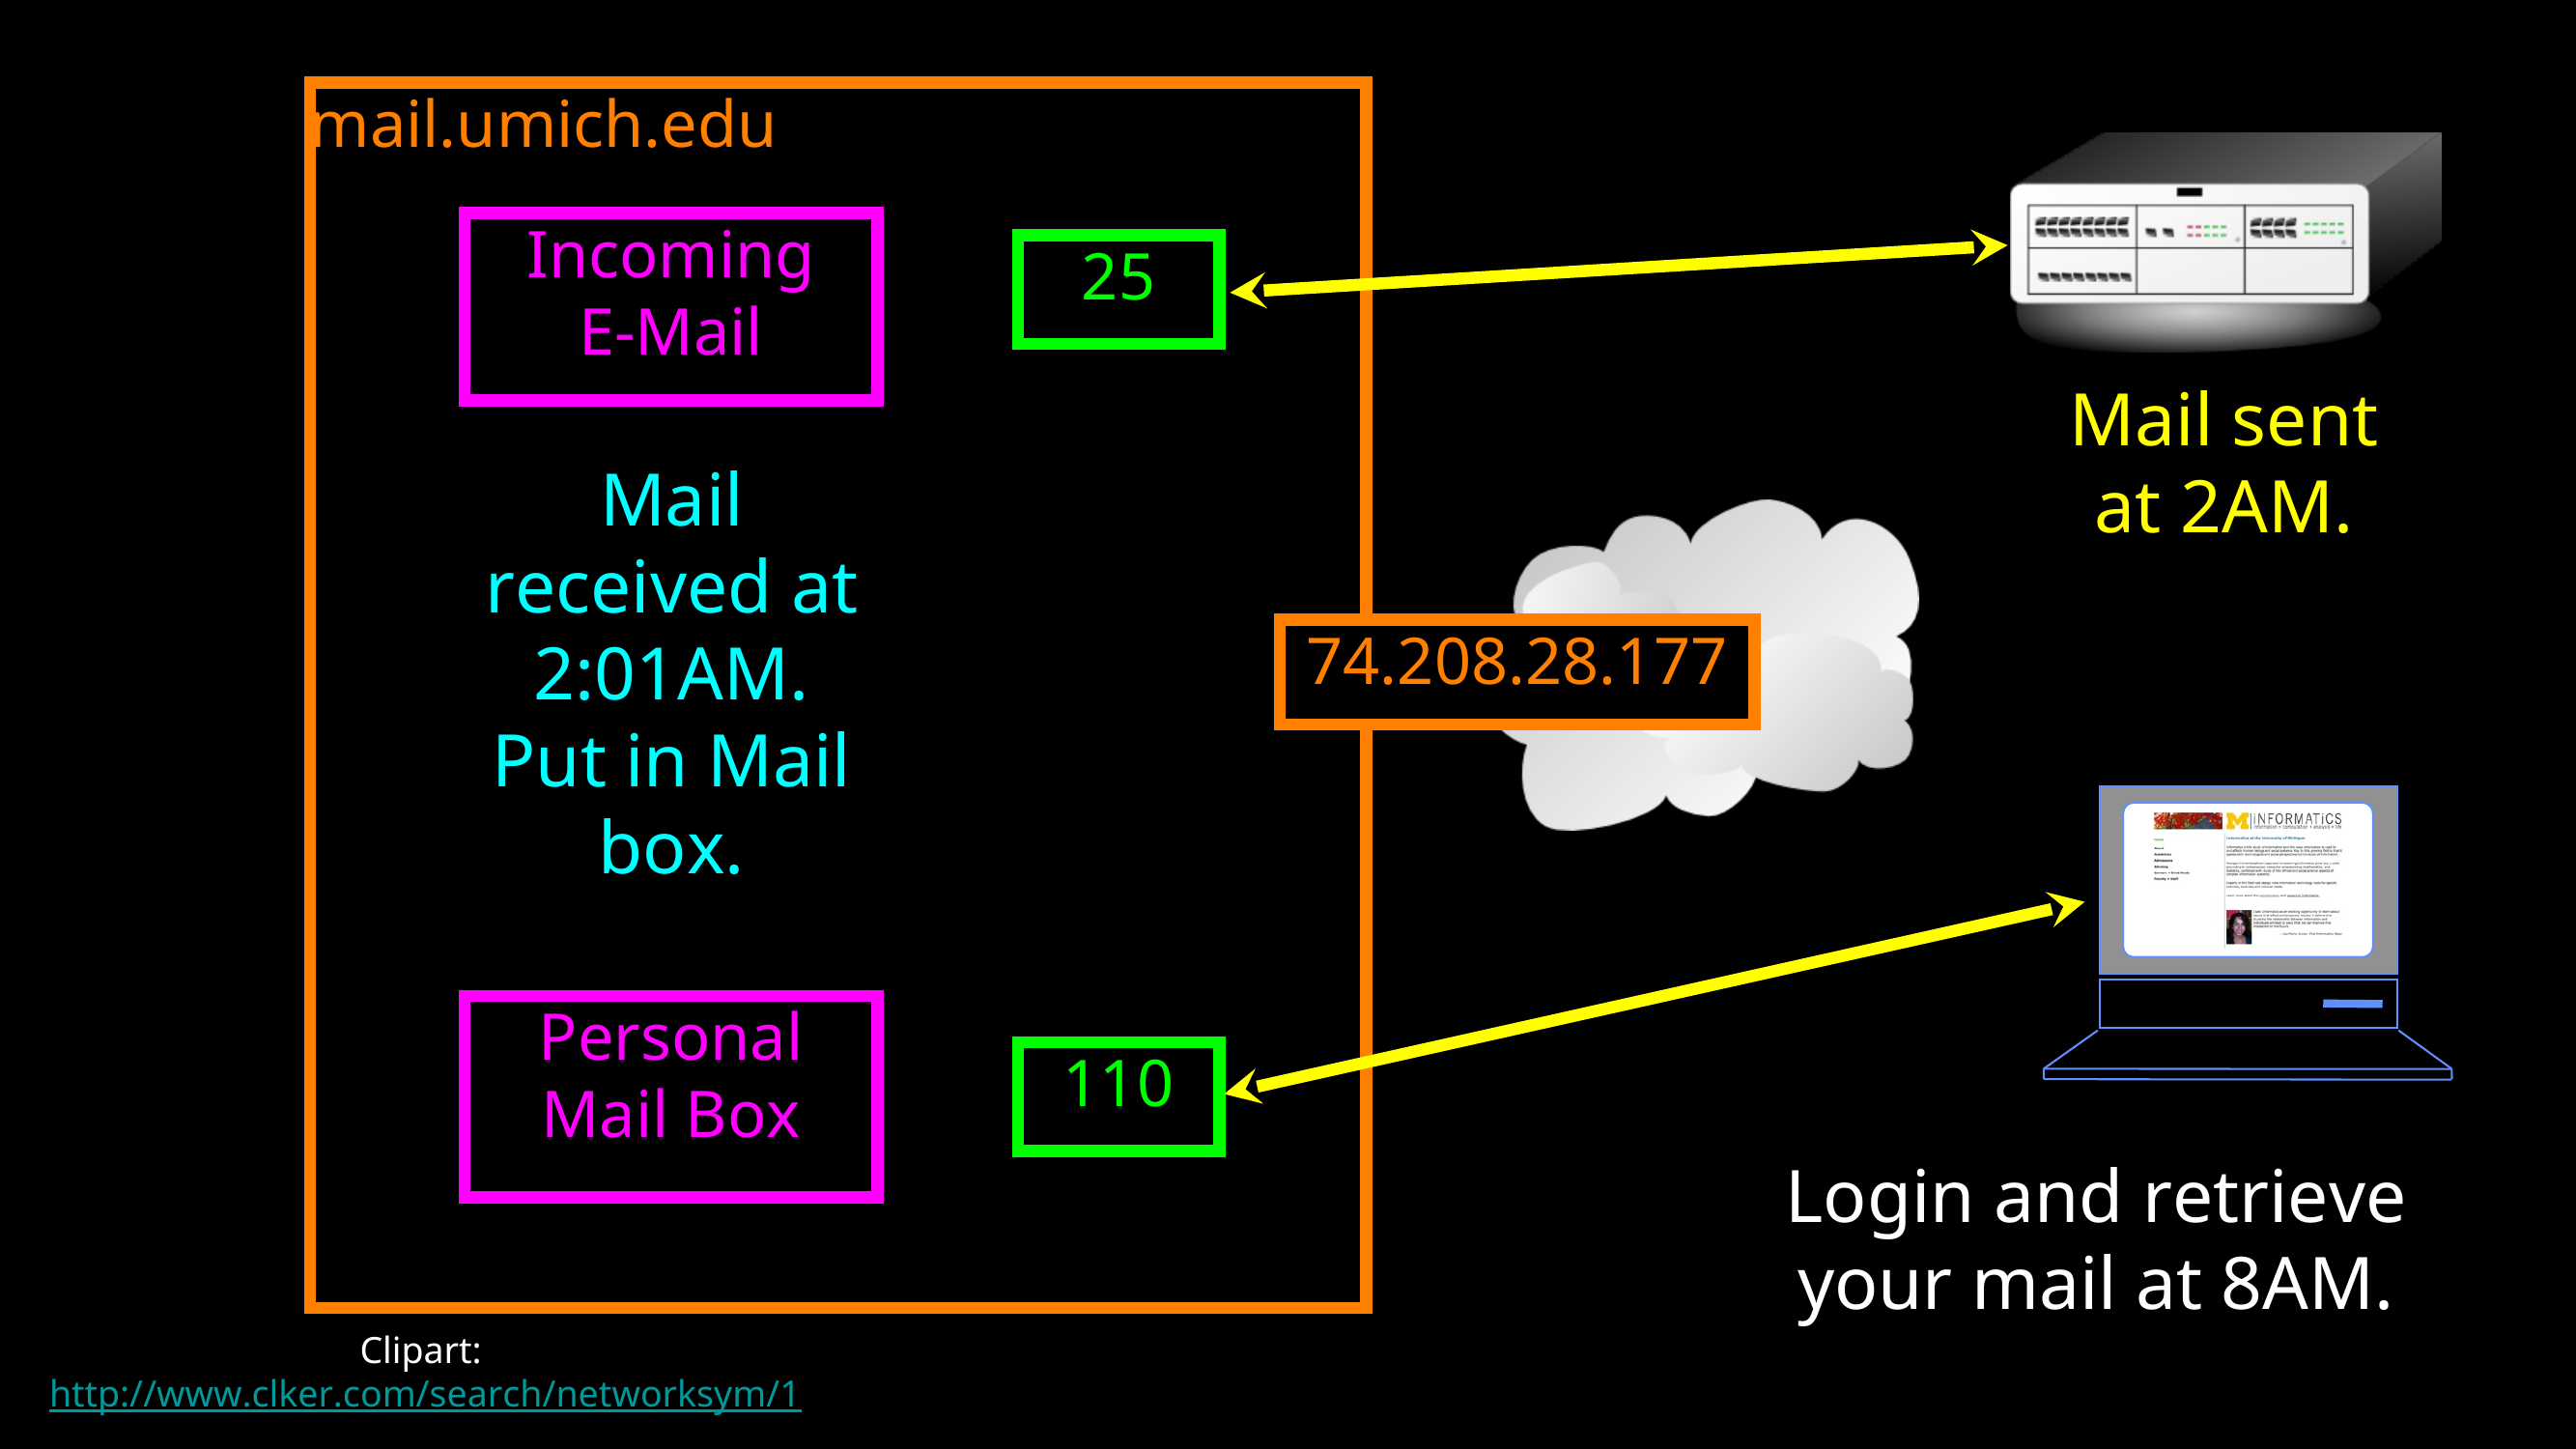

mail.umich.edu
Incoming
E-Mail
25
Mail sent at 2AM.
Mail received at 2:01AM. Put in Mail box.
74.208.28.177
Personal
Mail Box
110
Login and retrieve your mail at 8AM.
Clipart: http://www.clker.com/search/networksym/1